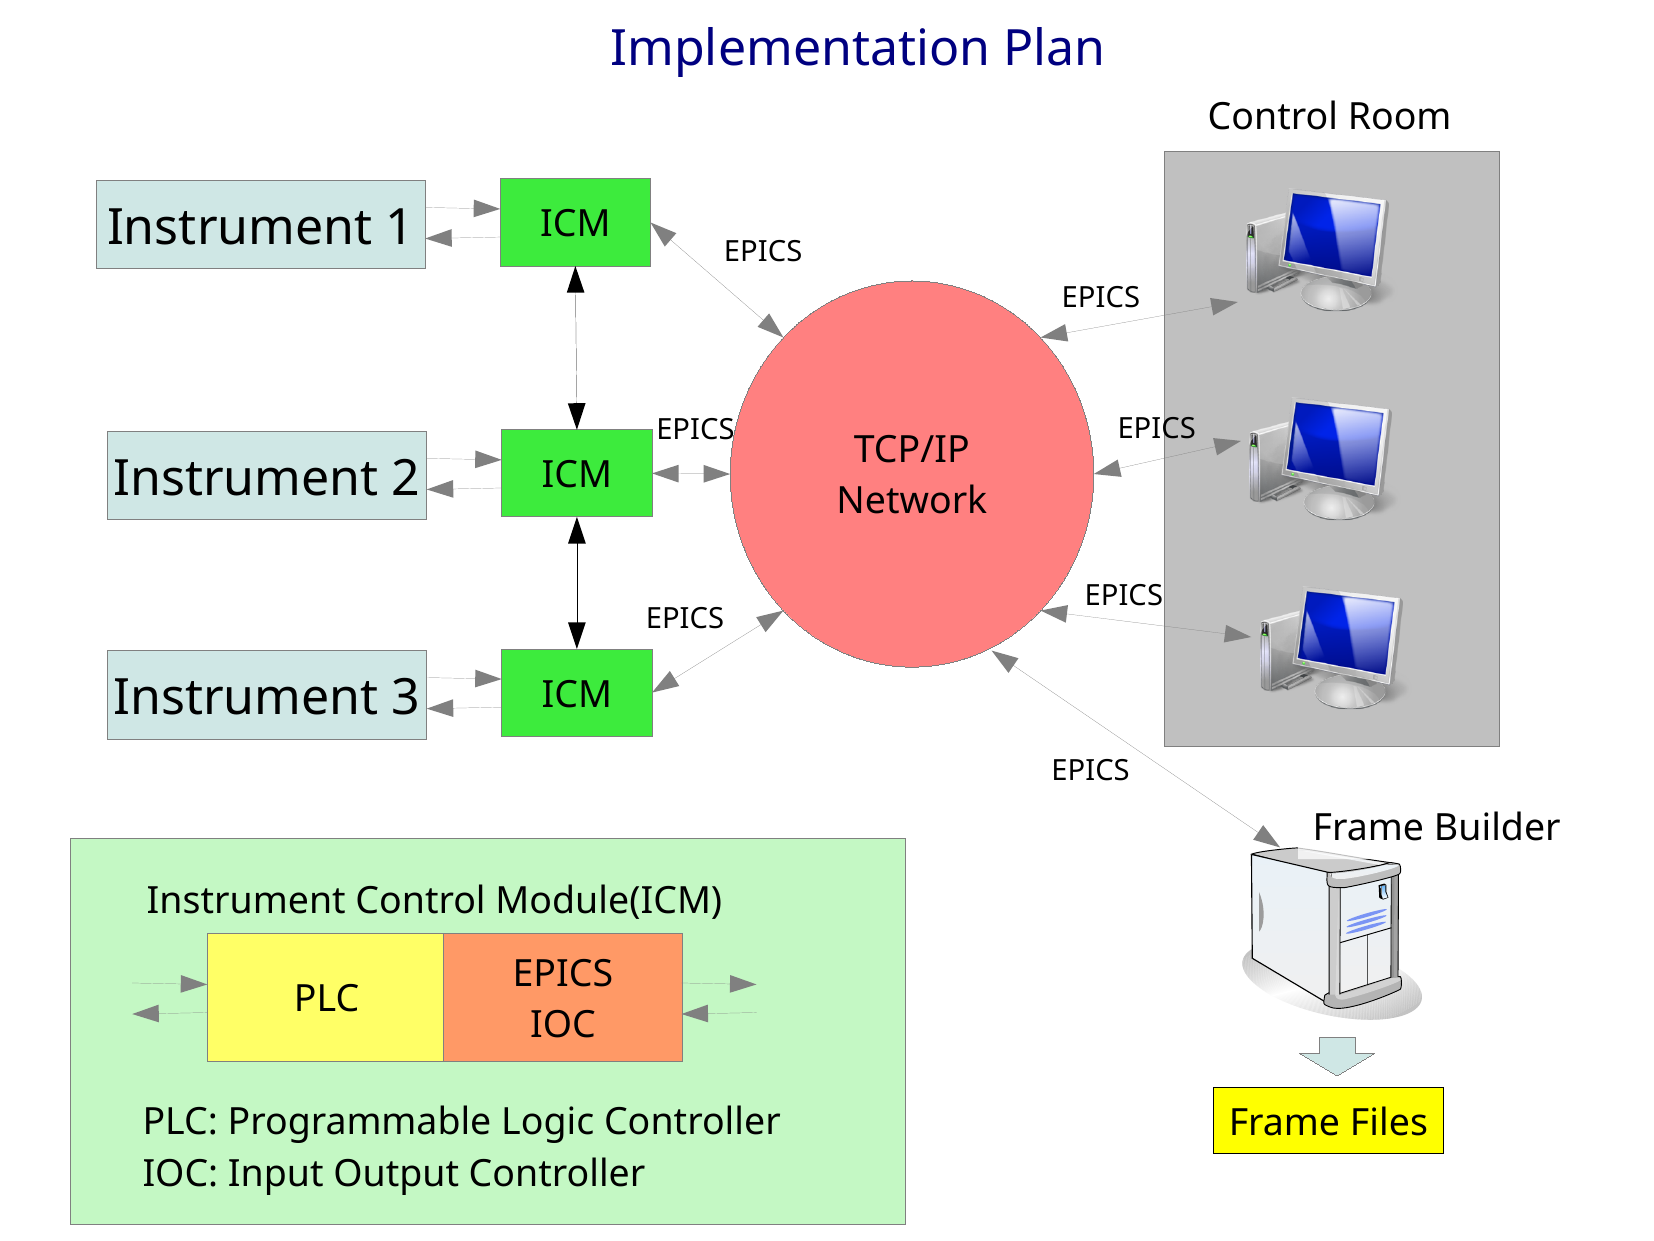

Implementation Plan
Control Room
ICM
Instrument 1
EPICS
EPICS
TCP/IP
Network
EPICS
EPICS
ICM
Instrument 2
EPICS
EPICS
ICM
Instrument 3
EPICS
Frame Builder
Instrument Control Module(ICM)
PLC
EPICS
IOC
PLC: Programmable Logic Controller
IOC: Input Output Controller
Frame Files